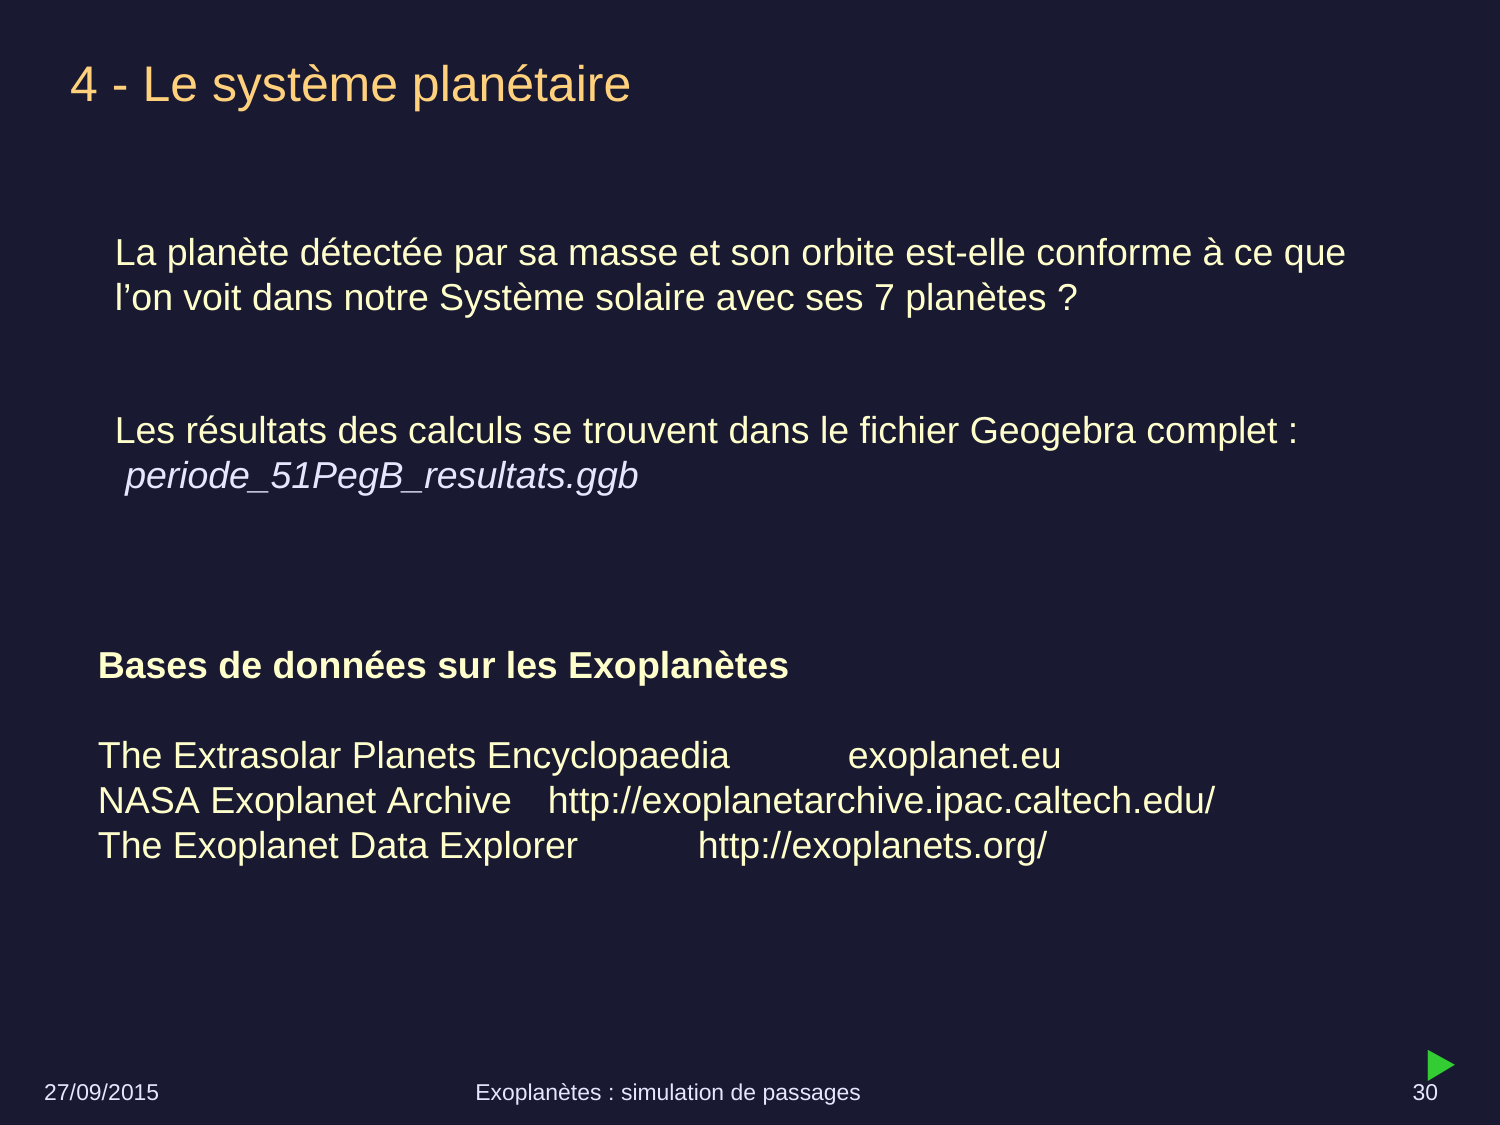

4 - Le système planétaire
La planète détectée par sa masse et son orbite est-elle conforme à ce que l’on voit dans notre Système solaire avec ses 7 planètes ?
Les résultats des calculs se trouvent dans le fichier Geogebra complet :
 periode_51PegB_resultats.ggb
Bases de données sur les Exoplanètes
The Extrasolar Planets Encyclopaedia	exoplanet.eu
NASA Exoplanet Archive	http://exoplanetarchive.ipac.caltech.edu/
The Exoplanet Data Explorer	http://exoplanets.org/

27/09/2015
Exoplanètes : simulation de passages
30